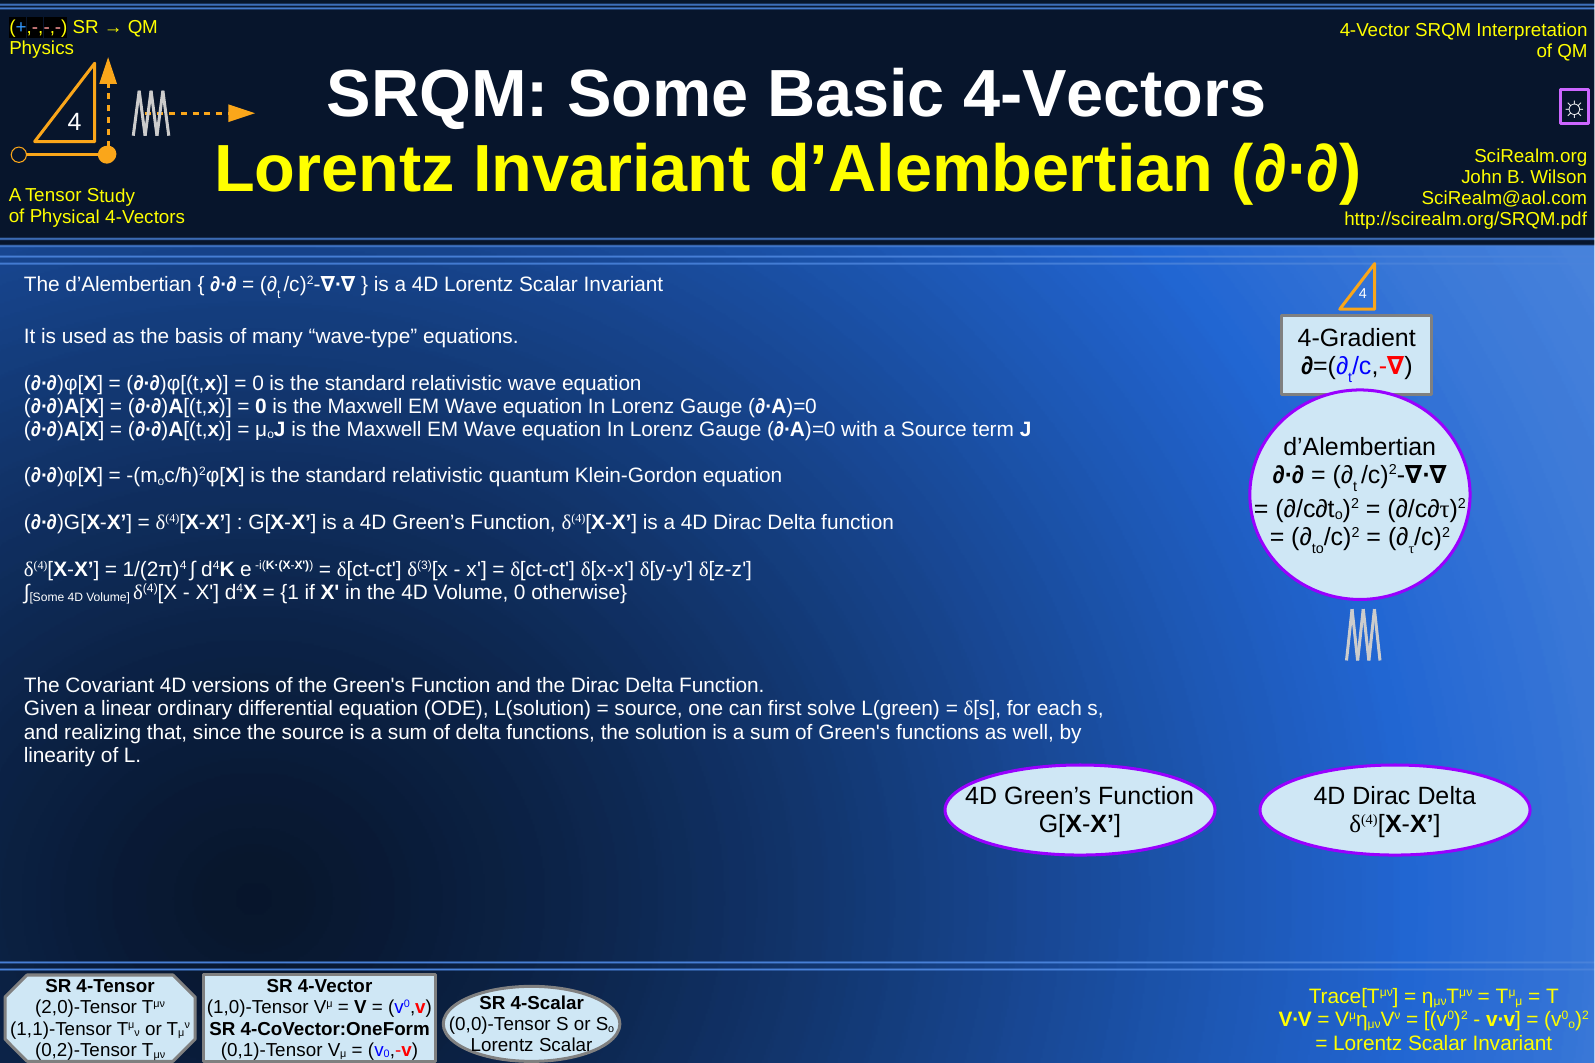

# SRQM: Some Basic 4-Vectors Lorentz Invariant d’Alembertian (∂∙∂)
(+,-,-,-) SR → QM
Physics
A Tensor Study
of Physical 4-Vectors
4-Vector SRQM Interpretation
of QM
SciRealm.org
John B. Wilson
SciRealm@aol.com
http://scirealm.org/SRQM.pdf
4
☼
4
The d’Alembertian { ∂∙∂ = (∂t /c)2-∇∙∇ } is a 4D Lorentz Scalar Invariant
It is used as the basis of many “wave-type” equations.
(∂∙∂)φ[X] = (∂∙∂)φ[(t,x)] = 0 is the standard relativistic wave equation
(∂∙∂)A[X] = (∂∙∂)A[(t,x)] = 0 is the Maxwell EM Wave equation In Lorenz Gauge (∂∙A)=0
(∂∙∂)A[X] = (∂∙∂)A[(t,x)] = μoJ is the Maxwell EM Wave equation In Lorenz Gauge (∂∙A)=0 with a Source term J
(∂∙∂)φ[X] = -(moc/ћ)2φ[X] is the standard relativistic quantum Klein-Gordon equation
(∂∙∂)G[X-X’] = δ(4)[X-X’] : G[X-X’] is a 4D Green’s Function, δ(4)[X-X’] is a 4D Dirac Delta function
δ(4)[X-X’] = 1/(2π)4 ∫ d4K e -i(K·(X-X')) = δ[ct-ct'] δ(3)[x - x'] = δ[ct-ct'] δ[x-x'] δ[y-y'] δ[z-z']
∫[Some 4D Volume] δ(4)[X - X'] d4X = {1 if X' in the 4D Volume, 0 otherwise}
The Covariant 4D versions of the Green's Function and the Dirac Delta Function.
Given a linear ordinary differential equation (ODE), L(solution) = source, one can first solve L(green) = δ[s], for each s,
and realizing that, since the source is a sum of delta functions, the solution is a sum of Green's functions as well, by linearity of L.
4-Gradient
∂=(∂t/c,-∇)
d’Alembertian
∂∙∂ = (∂t /c)2-∇∙∇
= (∂/c∂to)2 = (∂/c∂τ)2
= (∂to/c)2 = (∂τ/c)2
4D Green’s Function
G[X-X’]
4D Dirac Delta
δ(4)[X-X’]
SR 4-Tensor
(2,0)-Tensor Tμν
(1,1)-Tensor Tμν or Tμν
(0,2)-Tensor Tμν
SR 4-Vector
(1,0)-Tensor Vμ = V = (v0,v)
SR 4-CoVector:OneForm
(0,1)-Tensor Vμ = (v0,-v)
Trace[Tμν] = ημνTμν = Tμμ = T
V∙V = VμημνVν = [(v0)2 - v∙v] = (v0o)2
= Lorentz Scalar Invariant
SR 4-Scalar
(0,0)-Tensor S or So
Lorentz Scalar